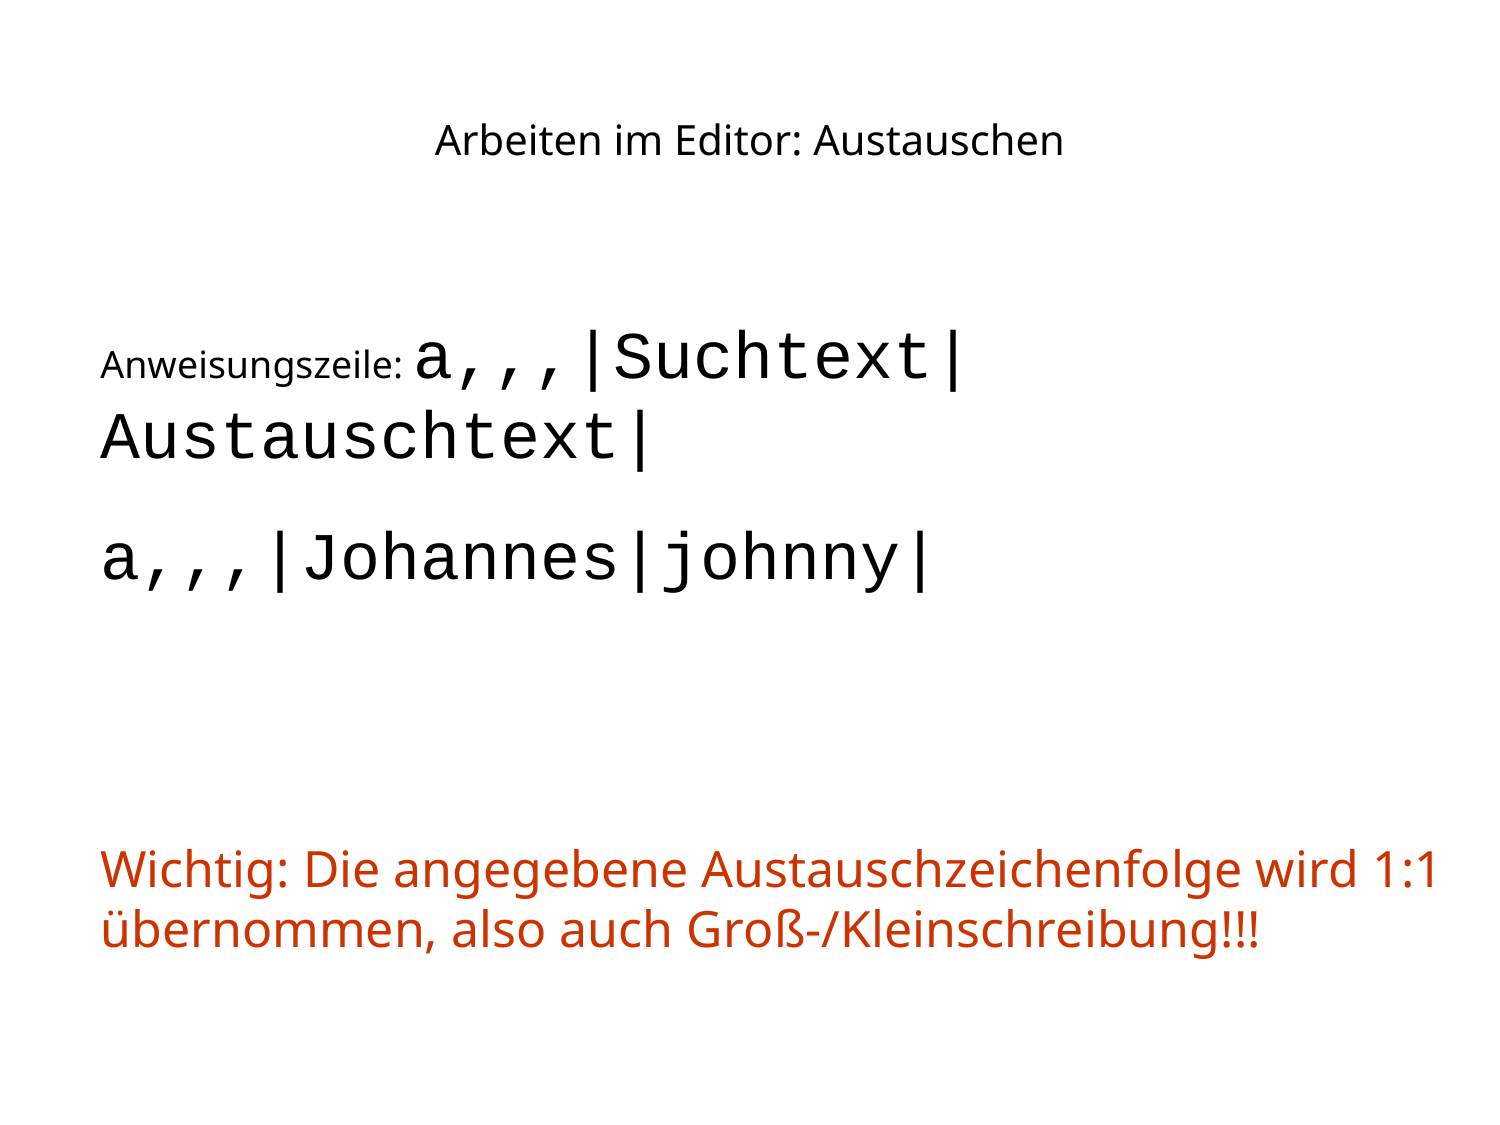

Arbeiten im Editor: Austauschen
Anweisungszeile: a,,,|Suchtext|Austauschtext|
a,,,|Johannes|johnny|
Wichtig: Die angegebene Austauschzeichenfolge wird 1:1 übernommen, also auch Groß-/Kleinschreibung!!!